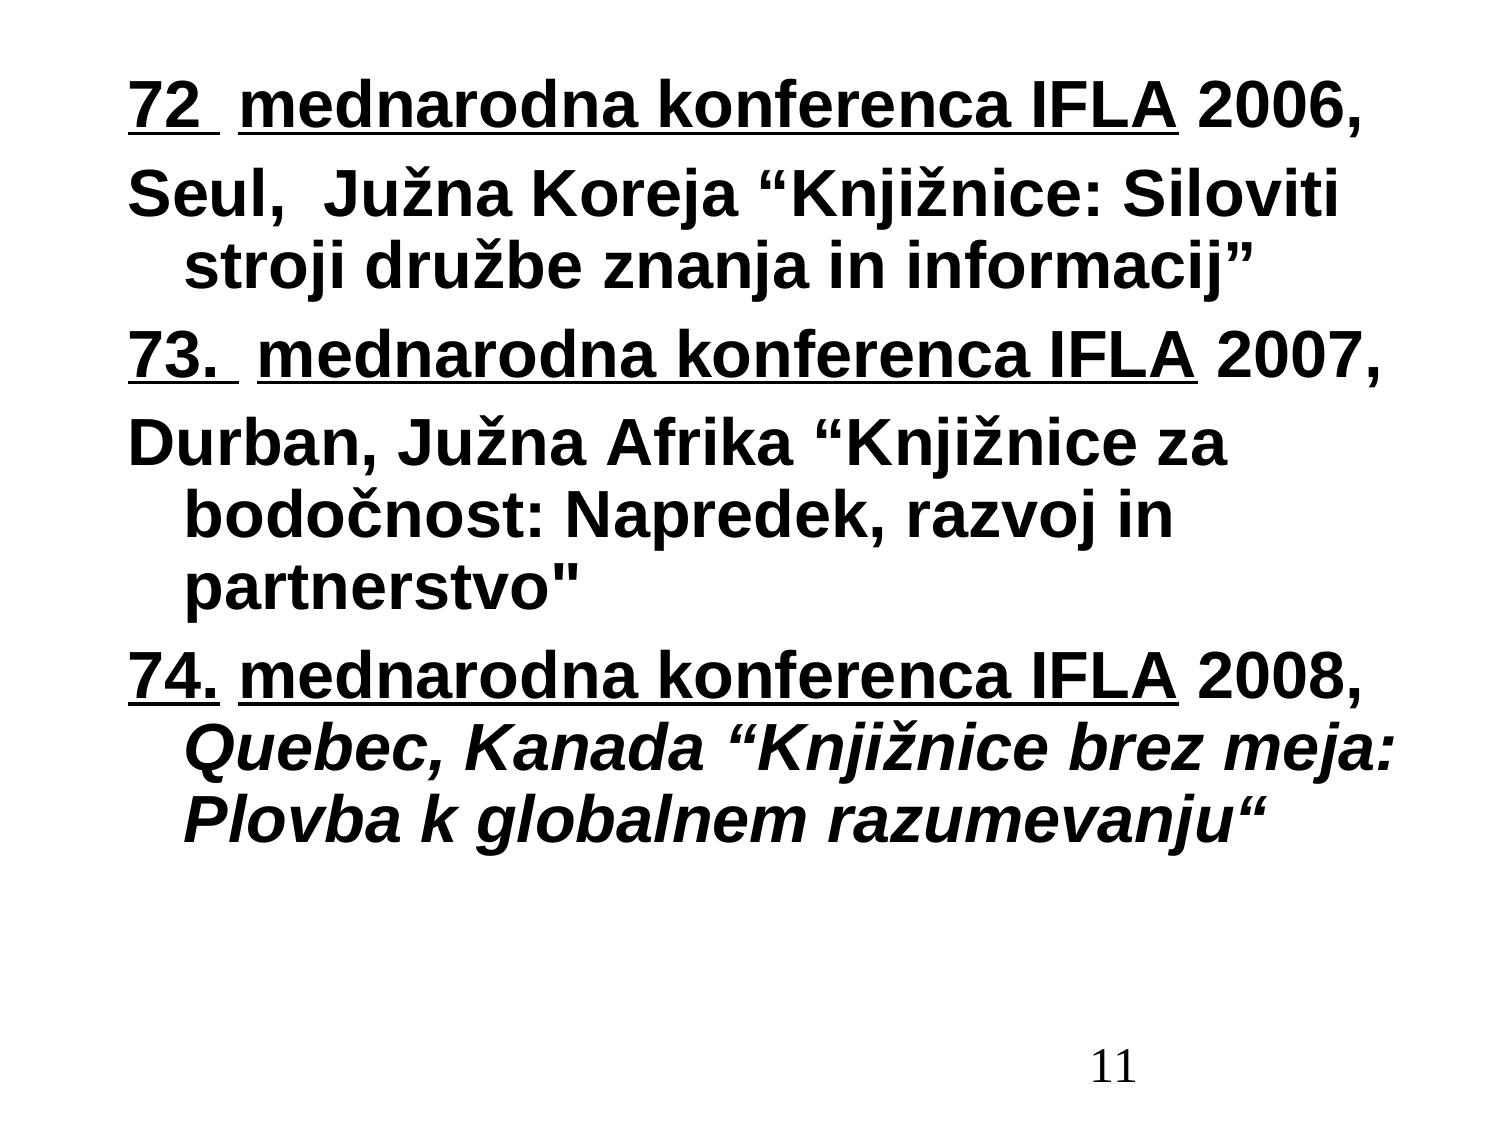

# 72  mednarodna konferenca IFLA 2006,
Seul, Južna Koreja “Knjižnice: Siloviti stroji družbe znanja in informacij”
73.  mednarodna konferenca IFLA 2007,
Durban, Južna Afrika “Knjižnice za bodočnost: Napredek, razvoj in partnerstvo"
74. mednarodna konferenca IFLA 2008, Quebec, Kanada “Knjižnice brez meja: Plovba k globalnem razumevanju“
11